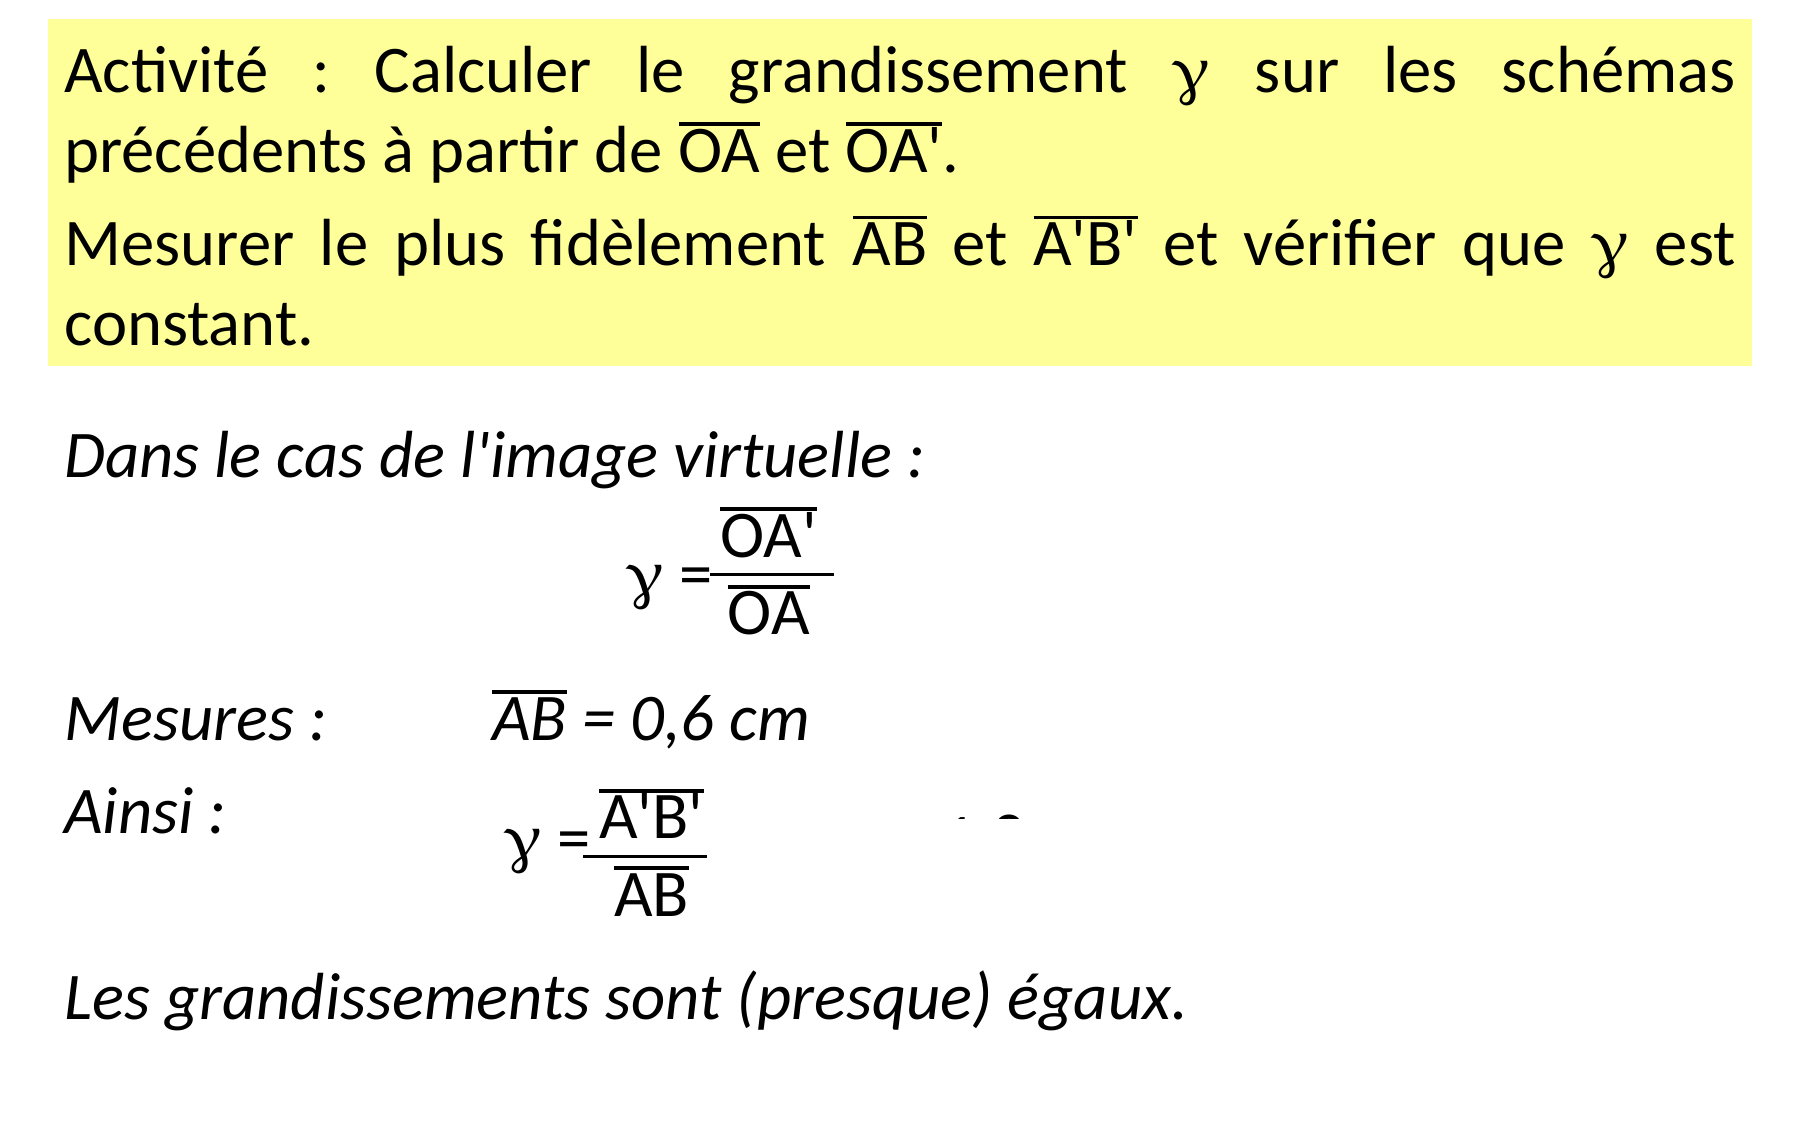

# Activité : Calculer le grandissement g sur les schémas précédents à partir de OA et OA'.
Mesurer le plus fidèlement AB et A'B' et vérifier que g est constant.
Dans le cas de l'image virtuelle :
g = = = 2
Mesures : AB = 0,6 cm ; A'B' = 1,1 cm
Ainsi :
Les grandissements sont (presque) égaux.
-1,4
-0,7
OA'
OA
1,1
0,6
A'B'
AB
g = = = 1,8